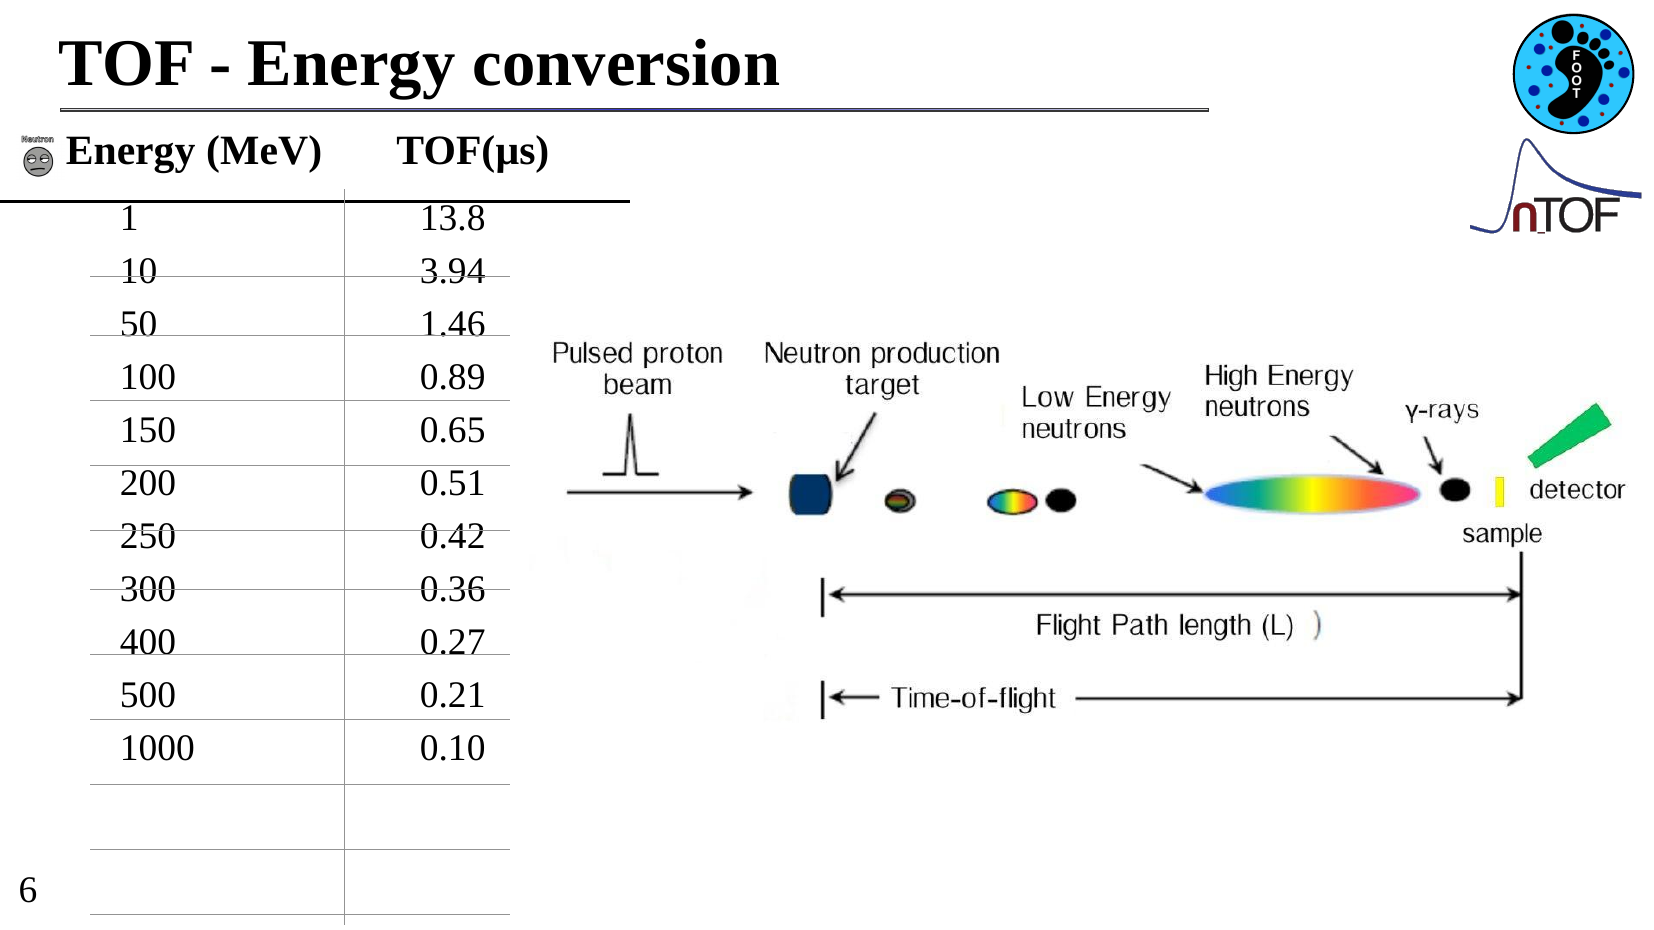

TOF - Energy conversion
 Energy (MeV)	 TOF(μs)
	1				13.8
	10				3.94
	50				1.46
	100				0.89
	150				0.65
	200				0.51
	250				0.42
	300				0.36
	400				0.27
	500				0.21
	1000			0.10
6